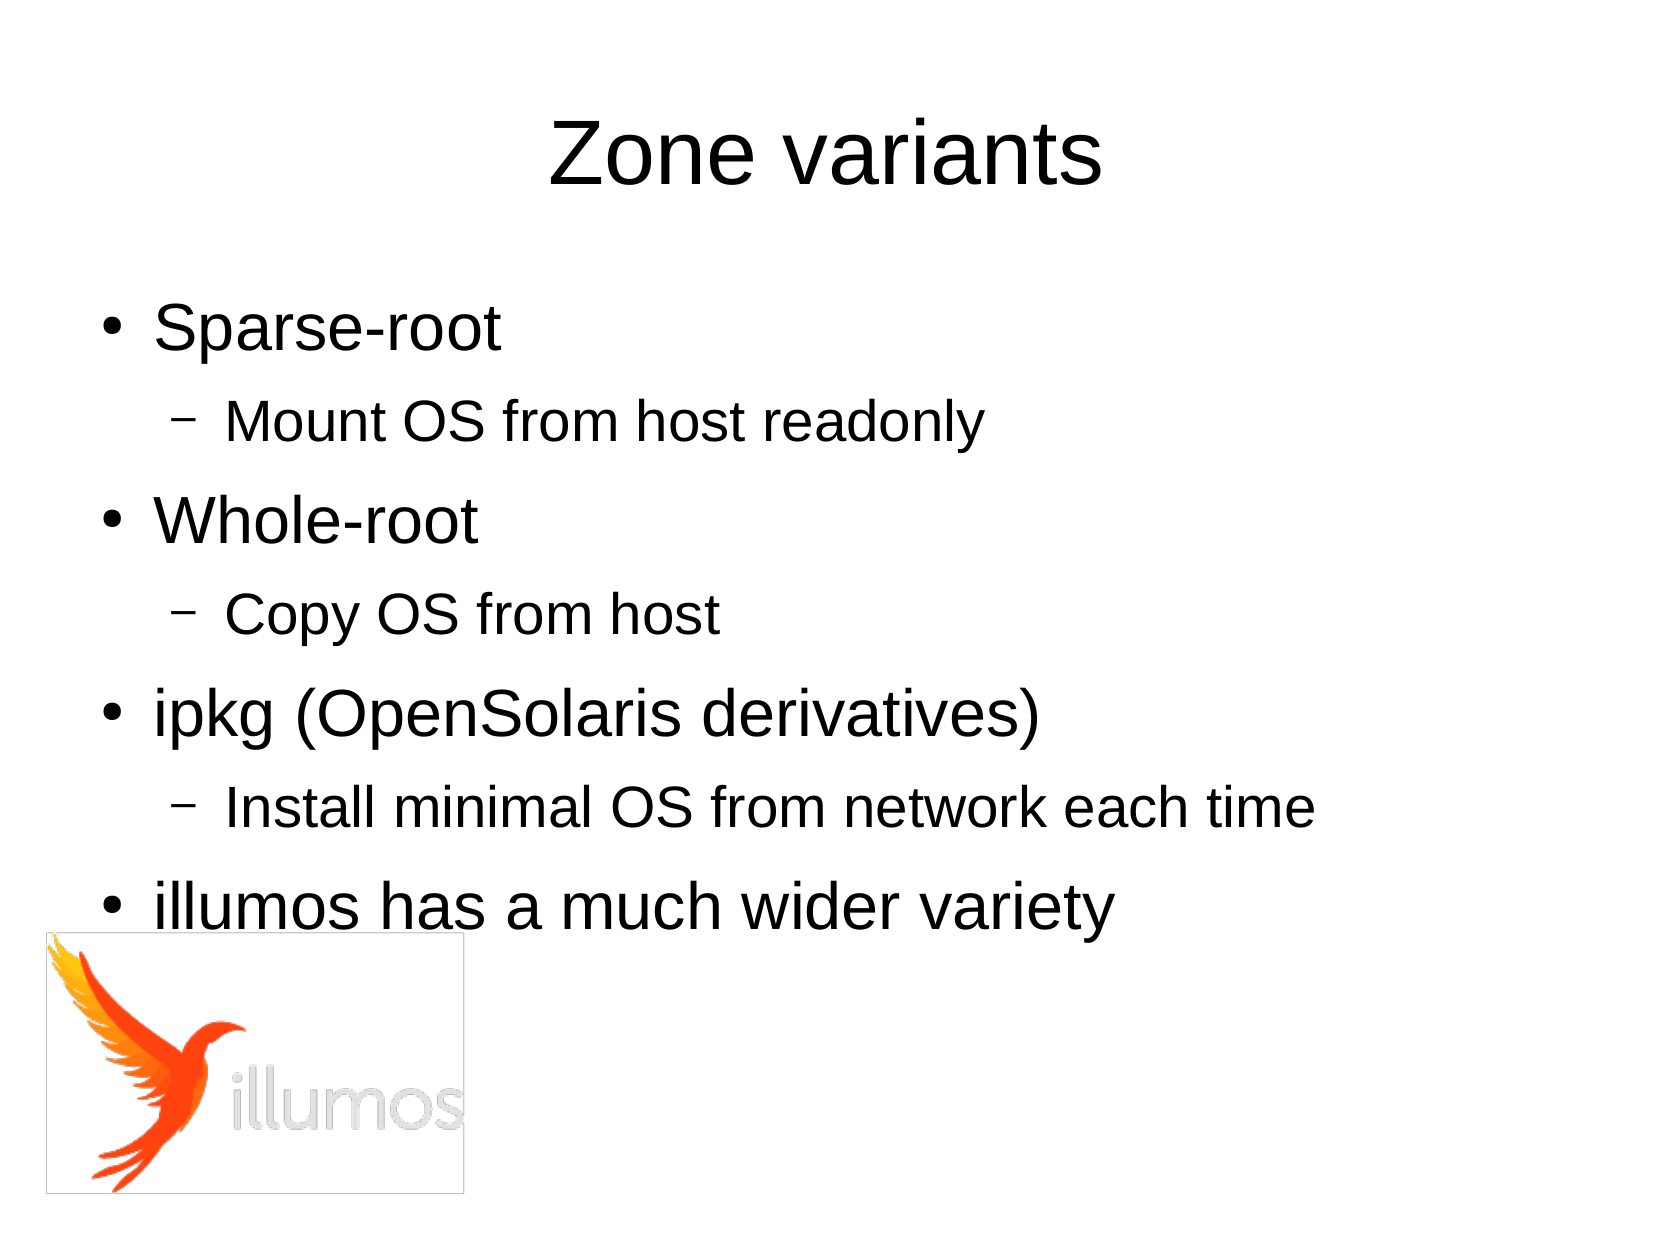

# Zone variants
Sparse-root
Mount OS from host readonly
Whole-root
Copy OS from host
ipkg (OpenSolaris derivatives)
Install minimal OS from network each time
illumos has a much wider variety